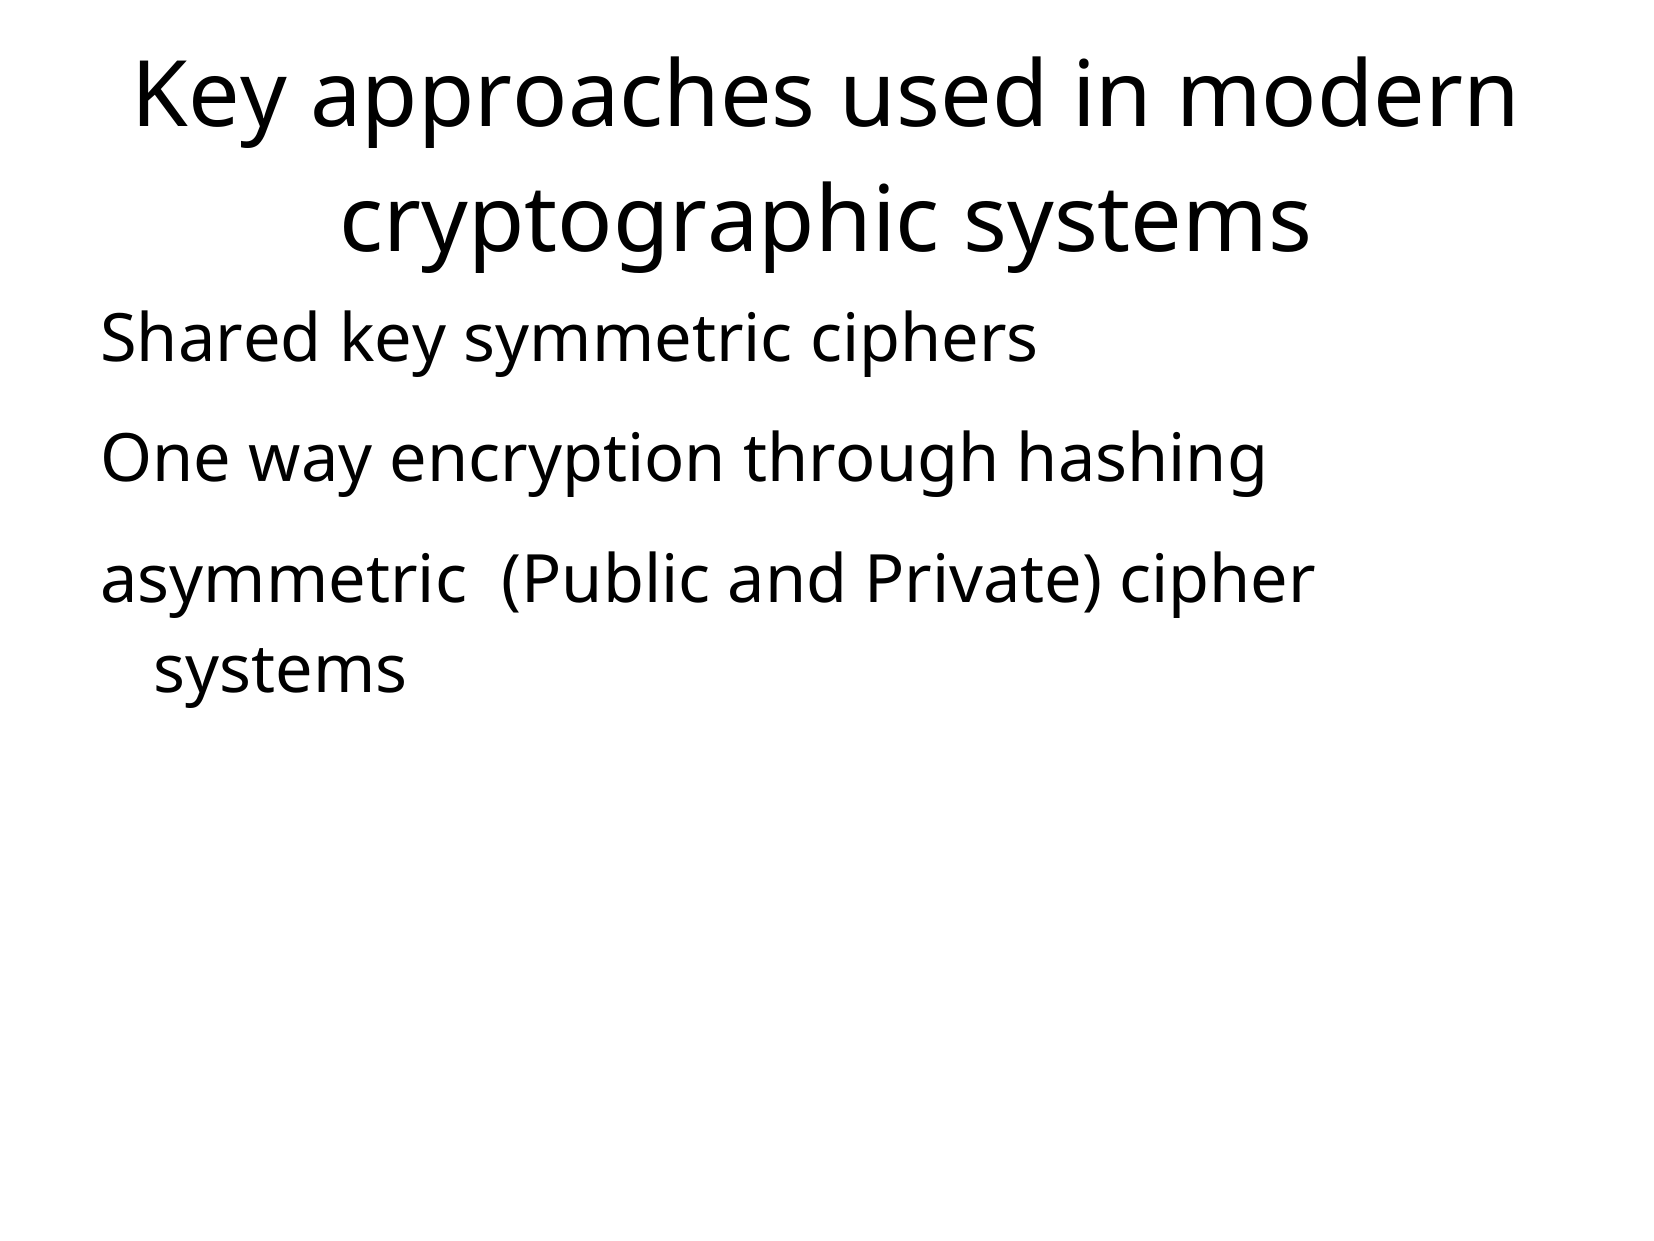

# Key approaches used in modern cryptographic systems
Shared key symmetric ciphers
One way encryption through hashing
asymmetric (Public and Private) cipher systems